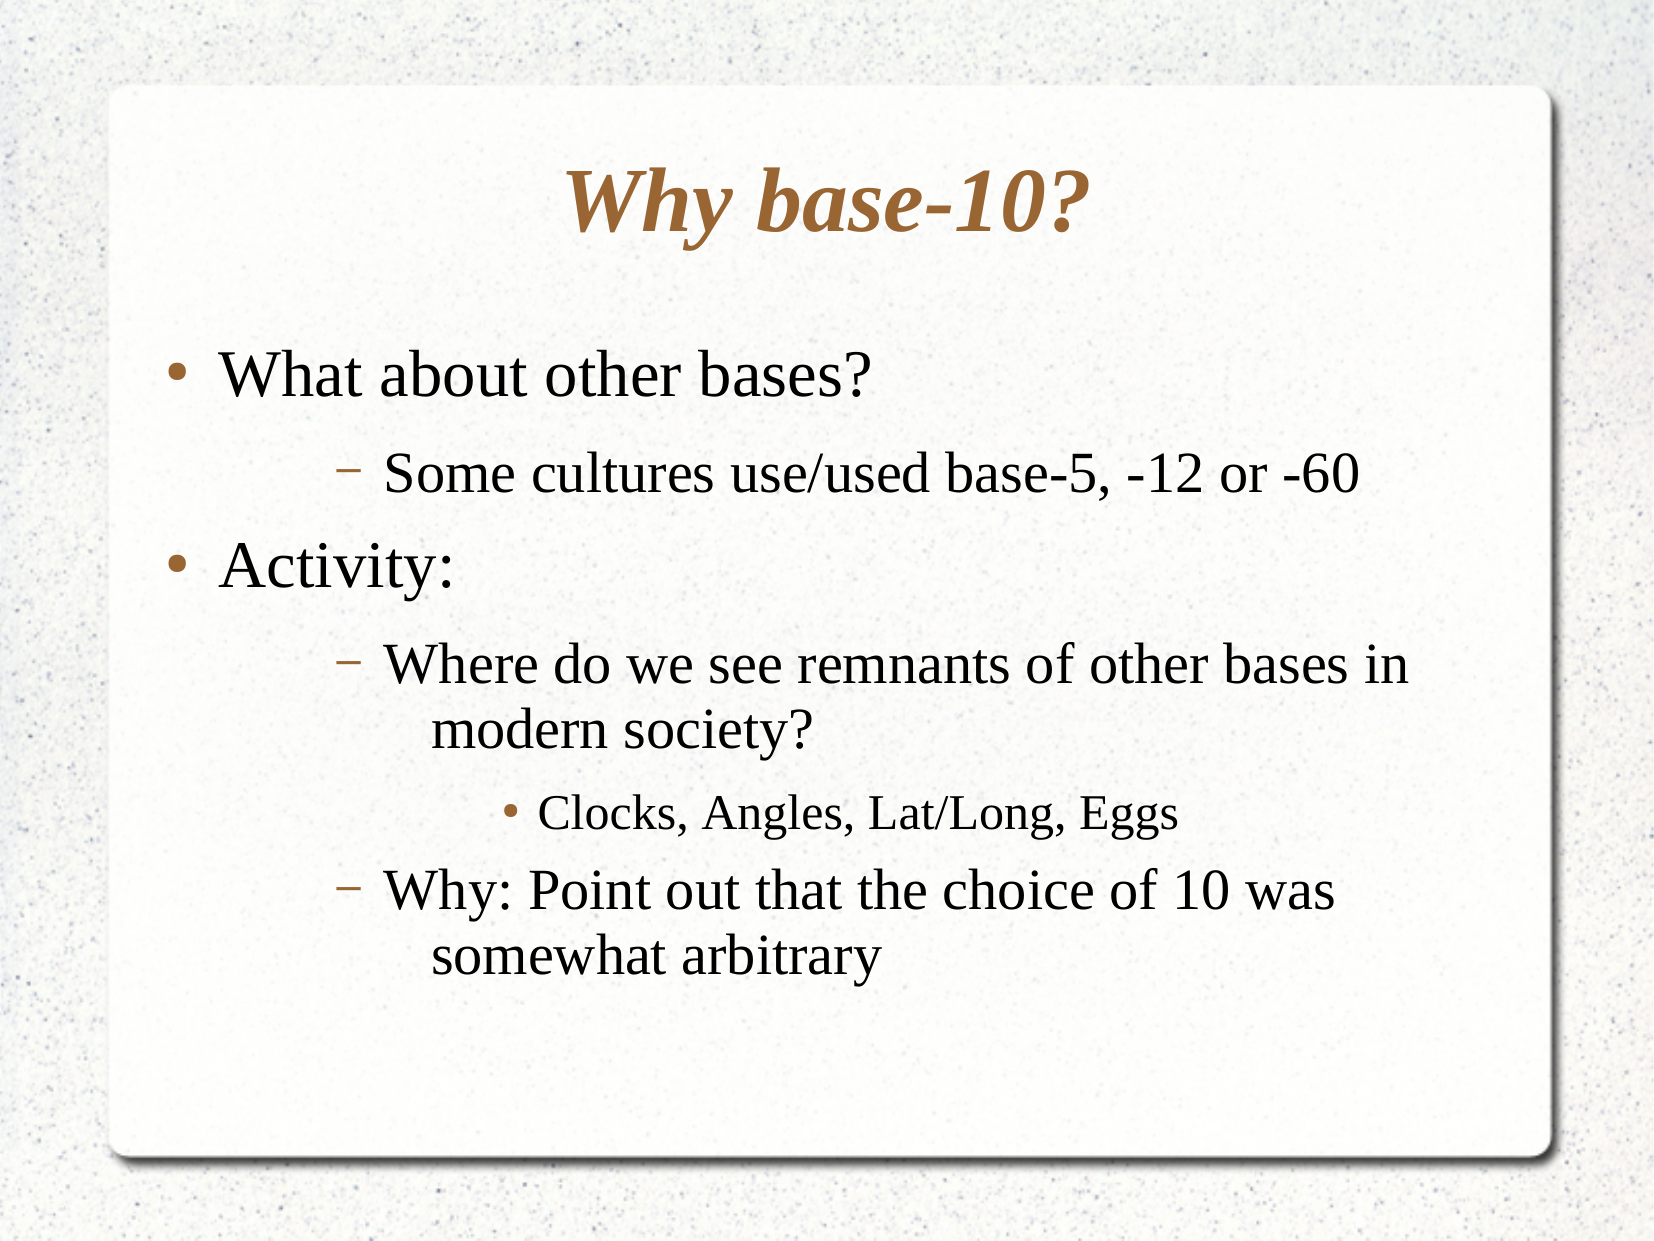

# Why base-10?
What about other bases?
Some cultures use/used base-5, -12 or -60
Activity:
Where do we see remnants of other bases in modern society?
Clocks, Angles, Lat/Long, Eggs
Why: Point out that the choice of 10 was somewhat arbitrary